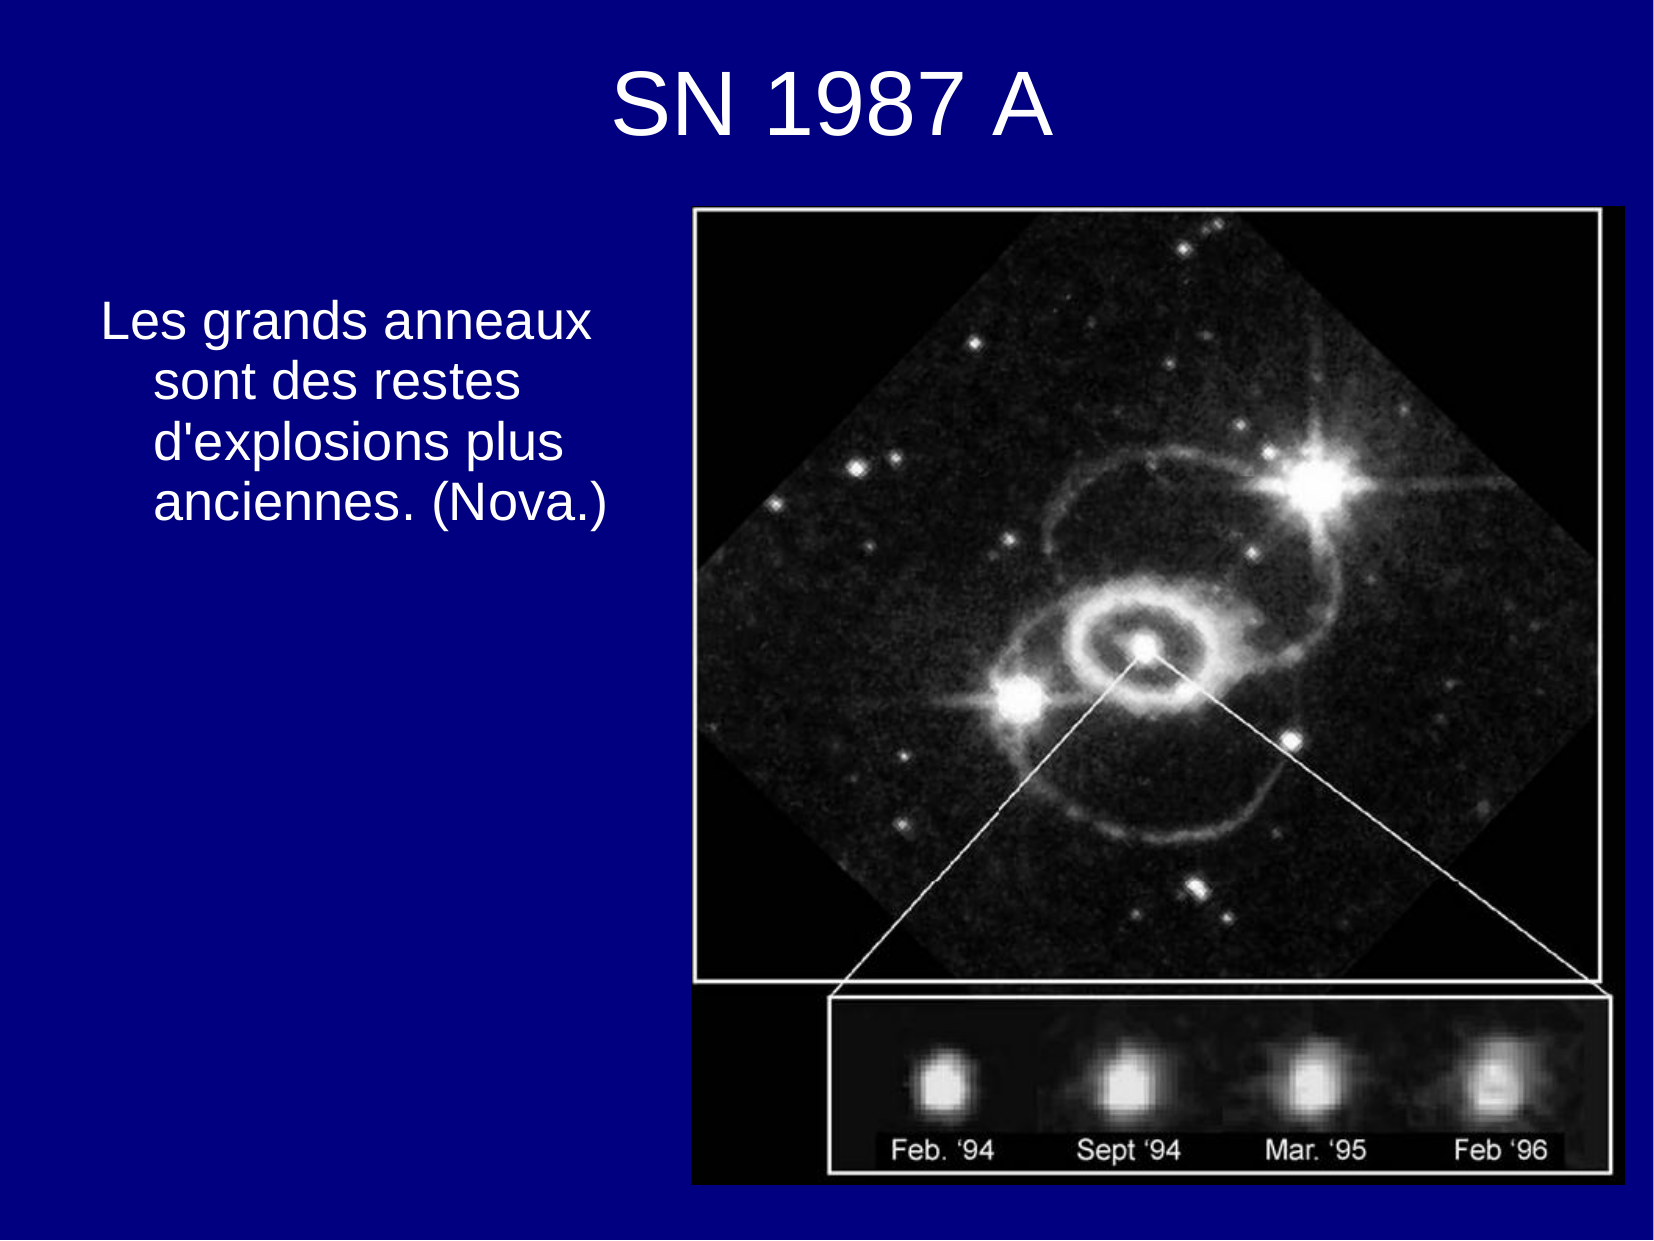

# SN 1987 A
Les grands anneaux sont des restes d'explosions plus anciennes. (Nova.)